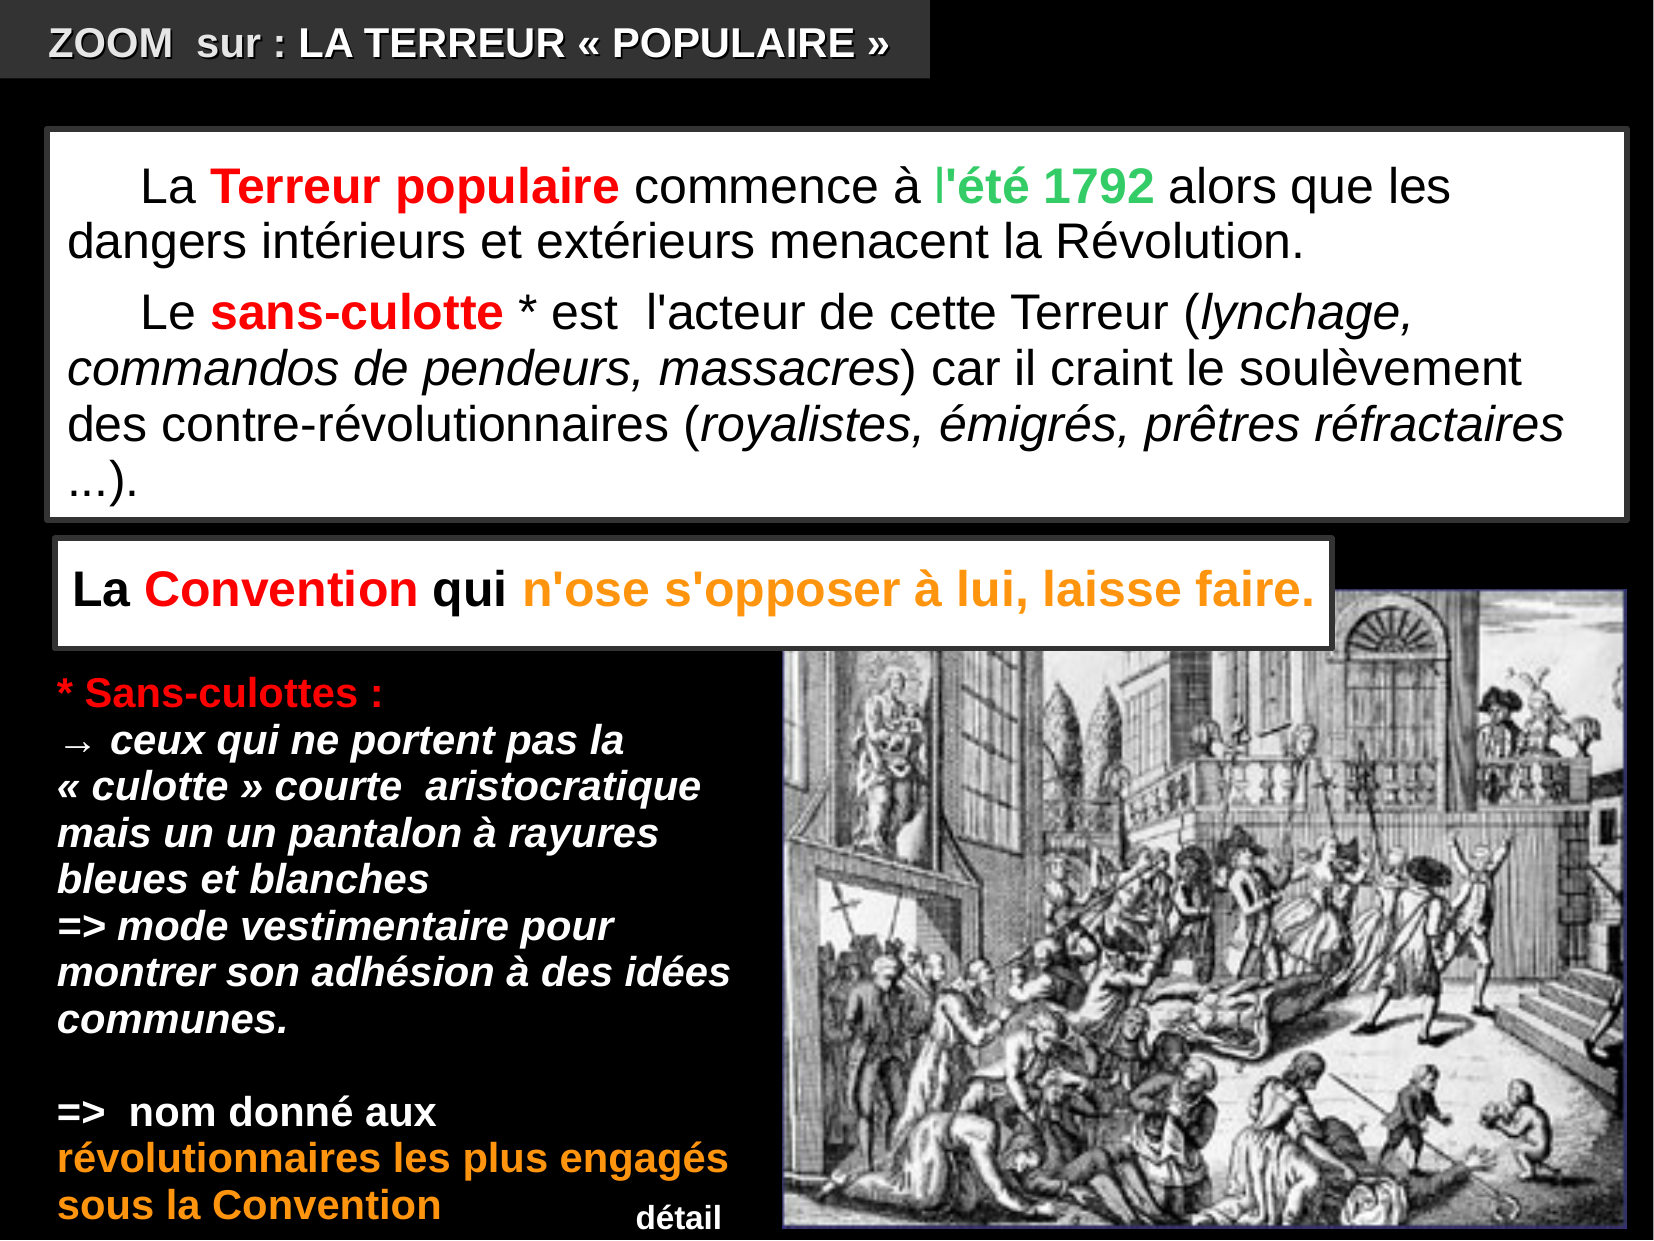

ZOOM sur : LA TERREUR « POPULAIRE »
	La Terreur populaire commence à l'été 1792 alors que les dangers intérieurs et extérieurs menacent la Révolution.
	Le sans-culotte * est l'acteur de cette Terreur (lynchage, commandos de pendeurs, massacres) car il craint le soulèvement des contre-révolutionnaires (royalistes, émigrés, prêtres réfractaires ...).
La Convention qui n'ose s'opposer à lui, laisse faire.
* Sans-culottes :
→ ceux qui ne portent pas la « culotte » courte aristocratique mais un un pantalon à rayures bleues et blanches
=> mode vestimentaire pour montrer son adhésion à des idées communes.
=> nom donné aux révolutionnaires les plus engagés sous la Convention
détail